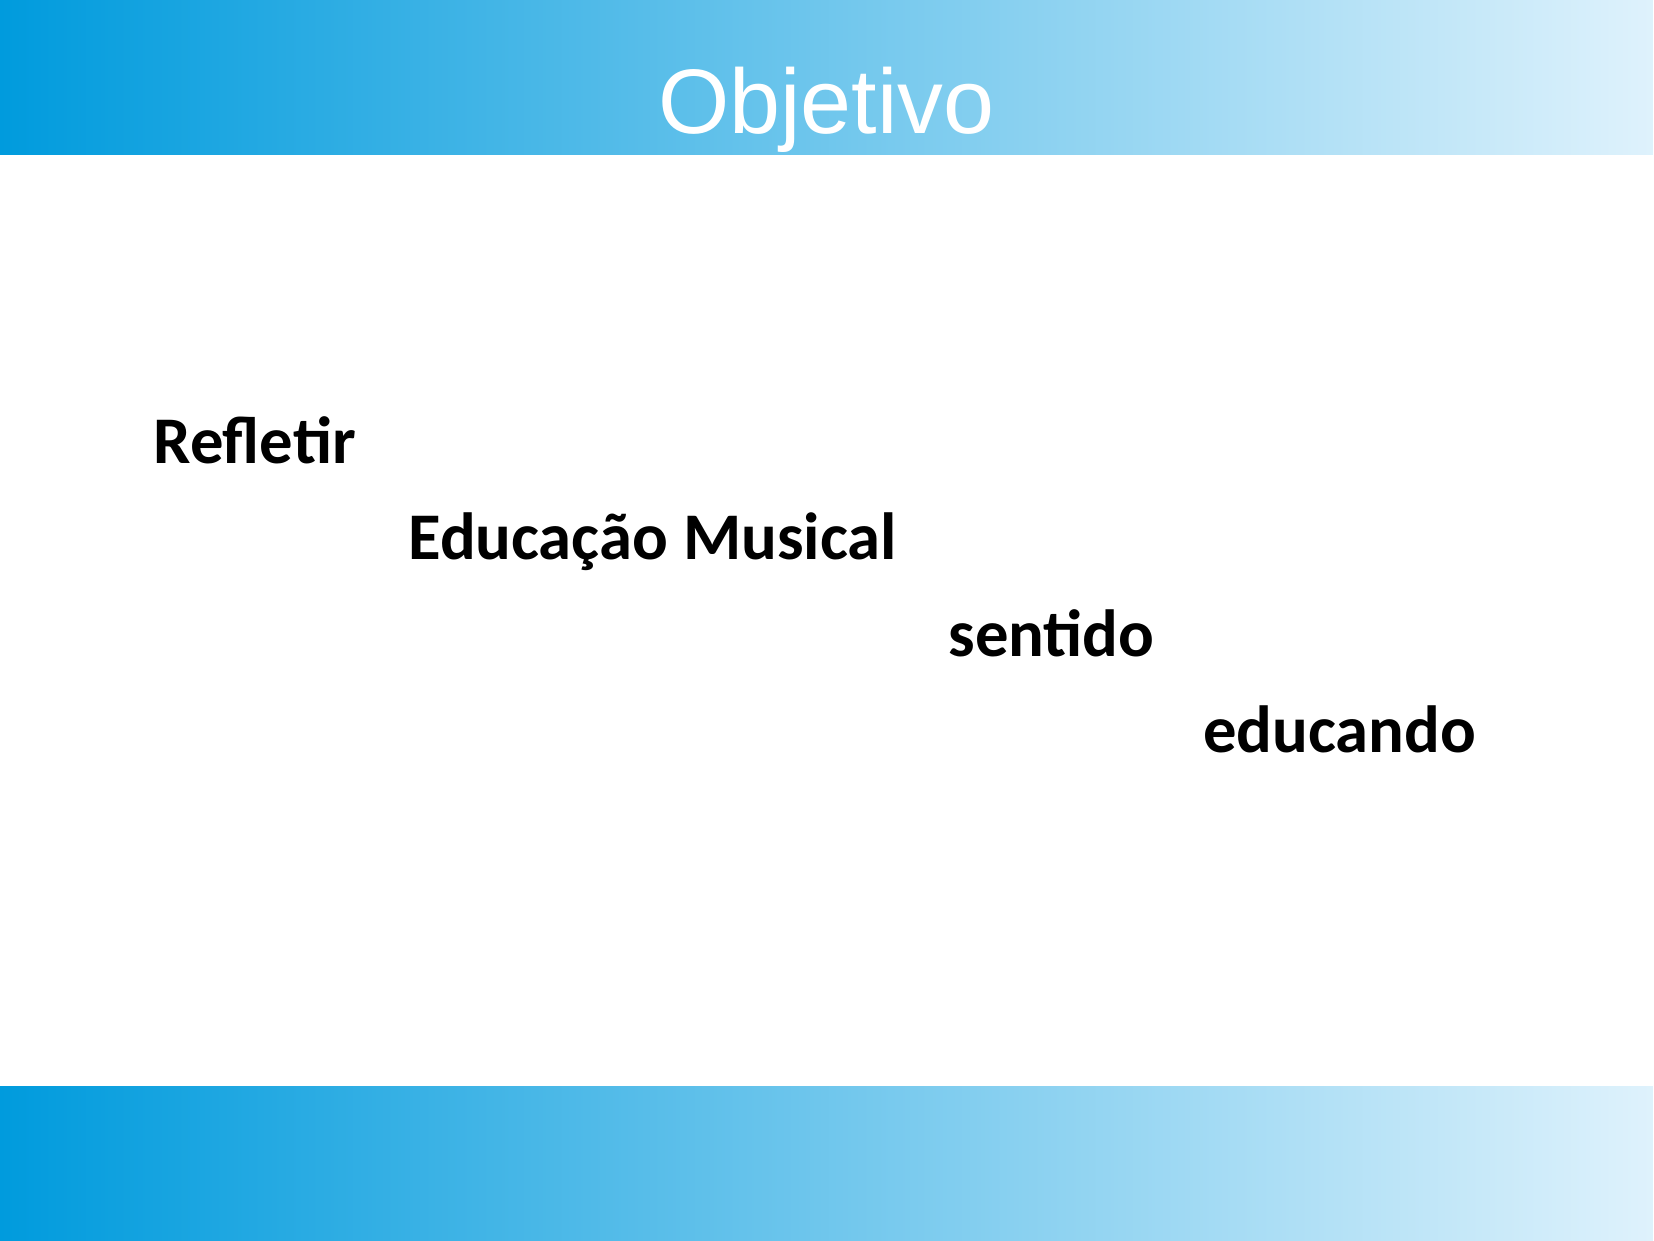

# Objetivo
Refletir
 Educação Musical
 sentido
 educando